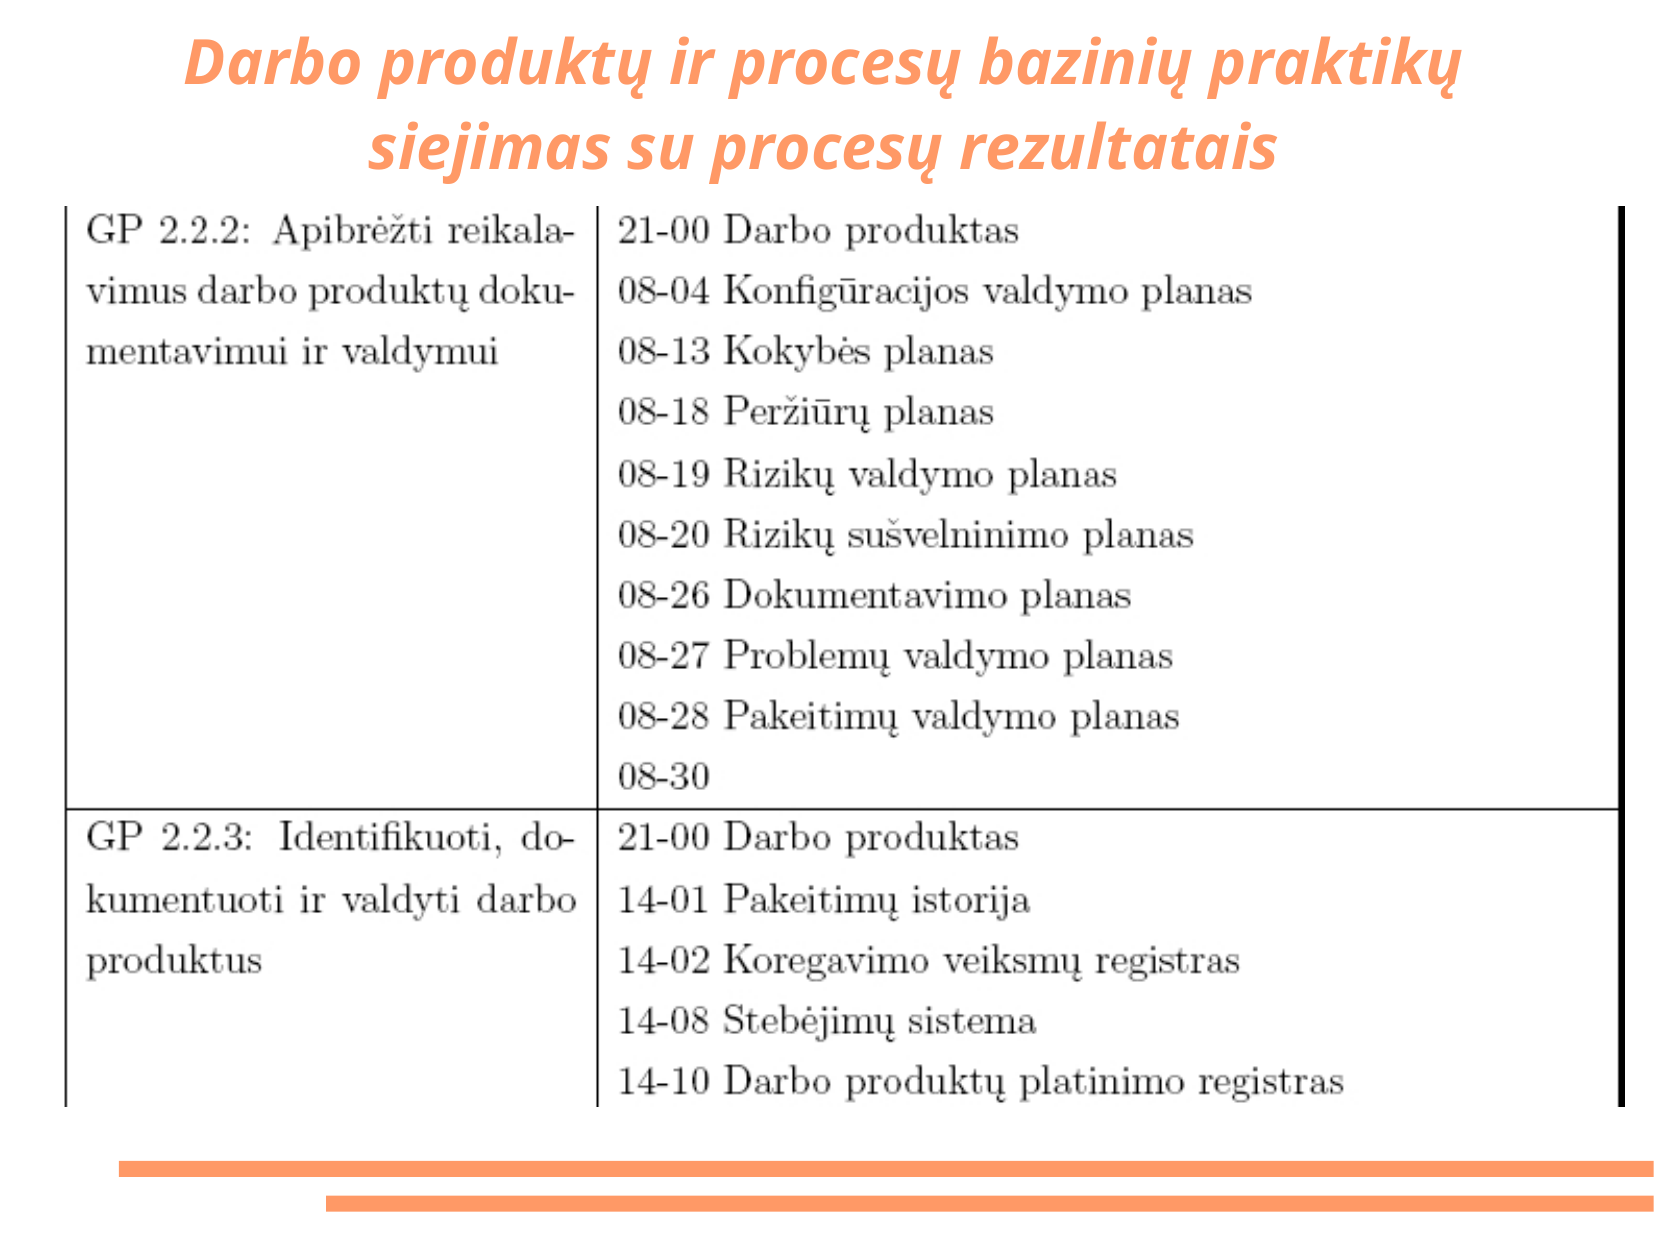

# Darbo produktų ir procesų bazinių praktikų siejimas su procesų rezultatais